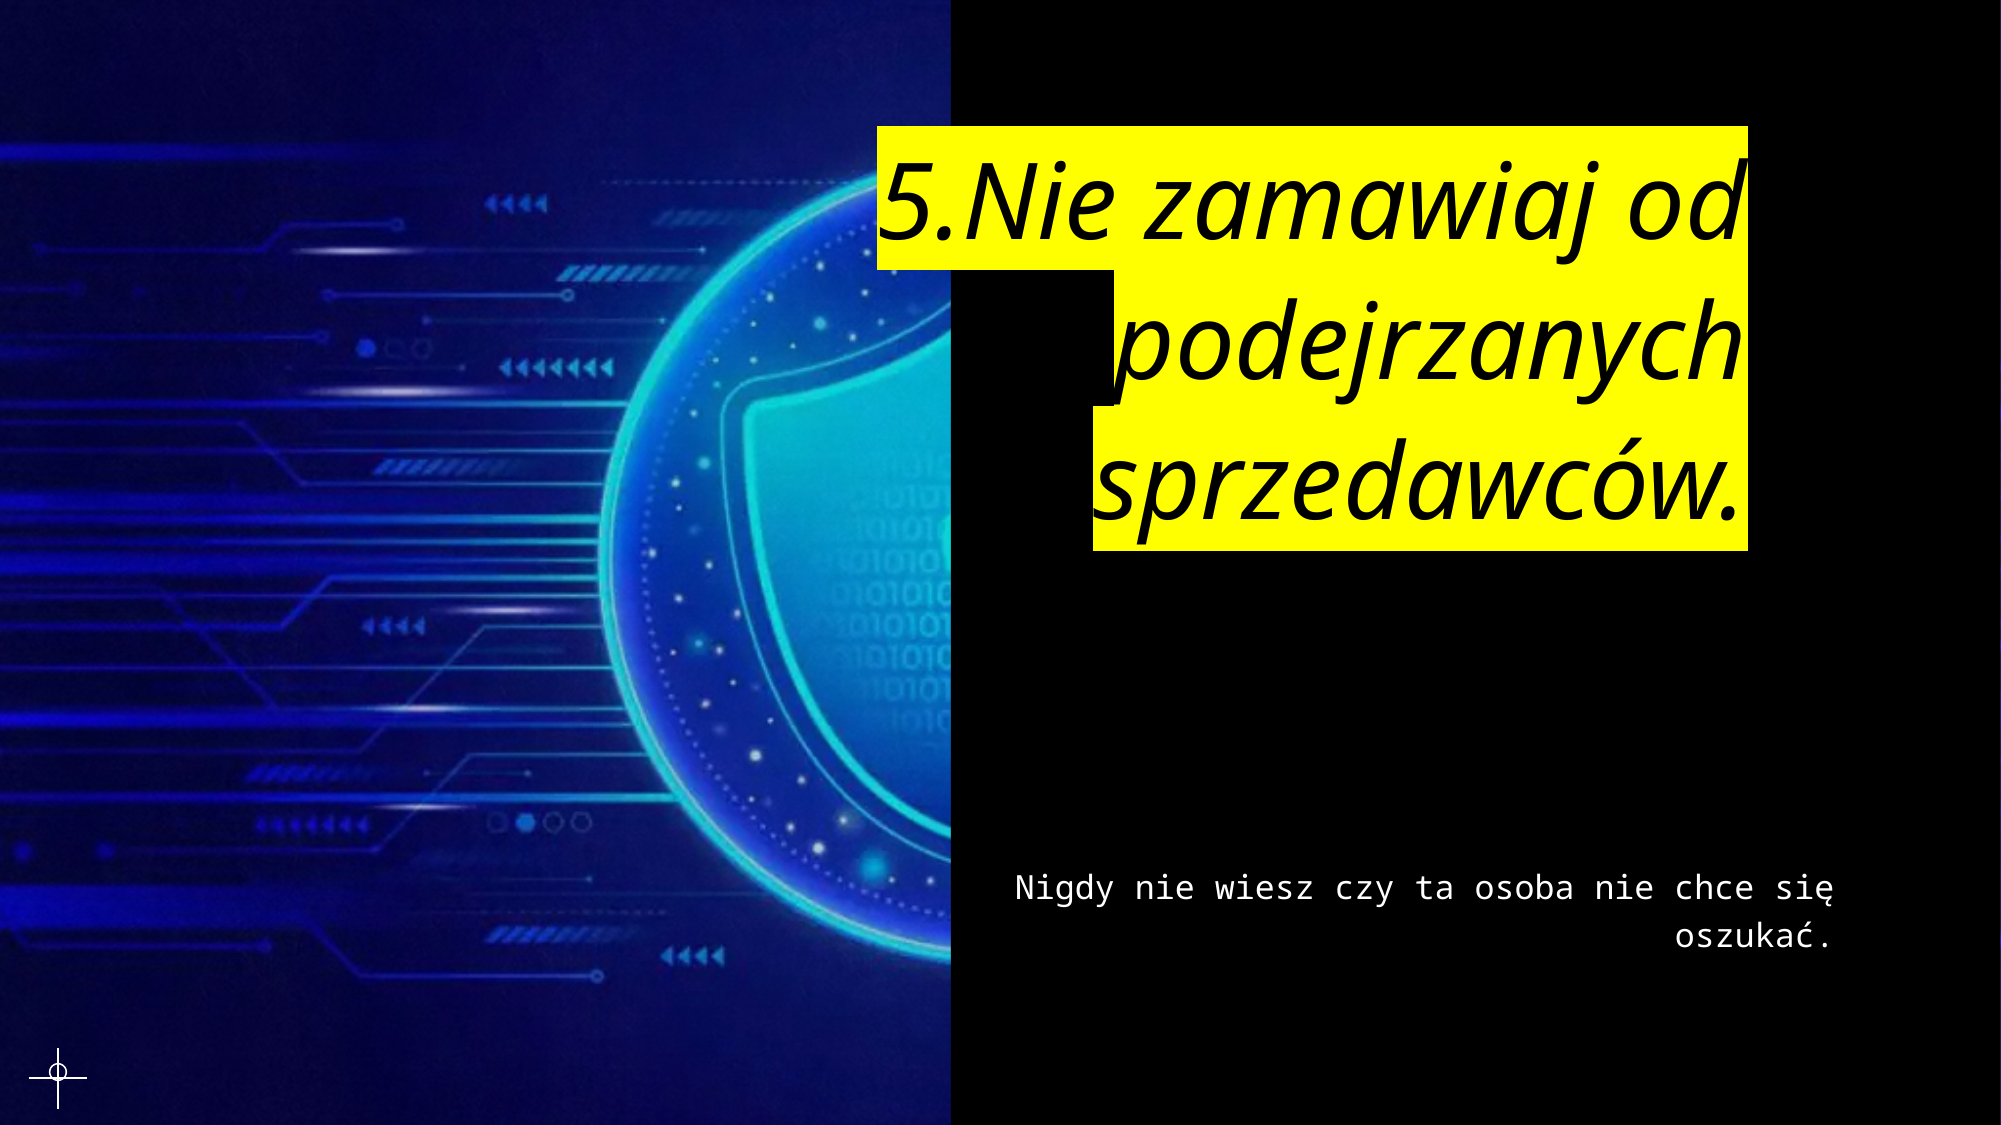

# 5.Nie zamawiaj od podejrzanych sprzedawców.
Nigdy nie wiesz czy ta osoba nie chce się oszukać.